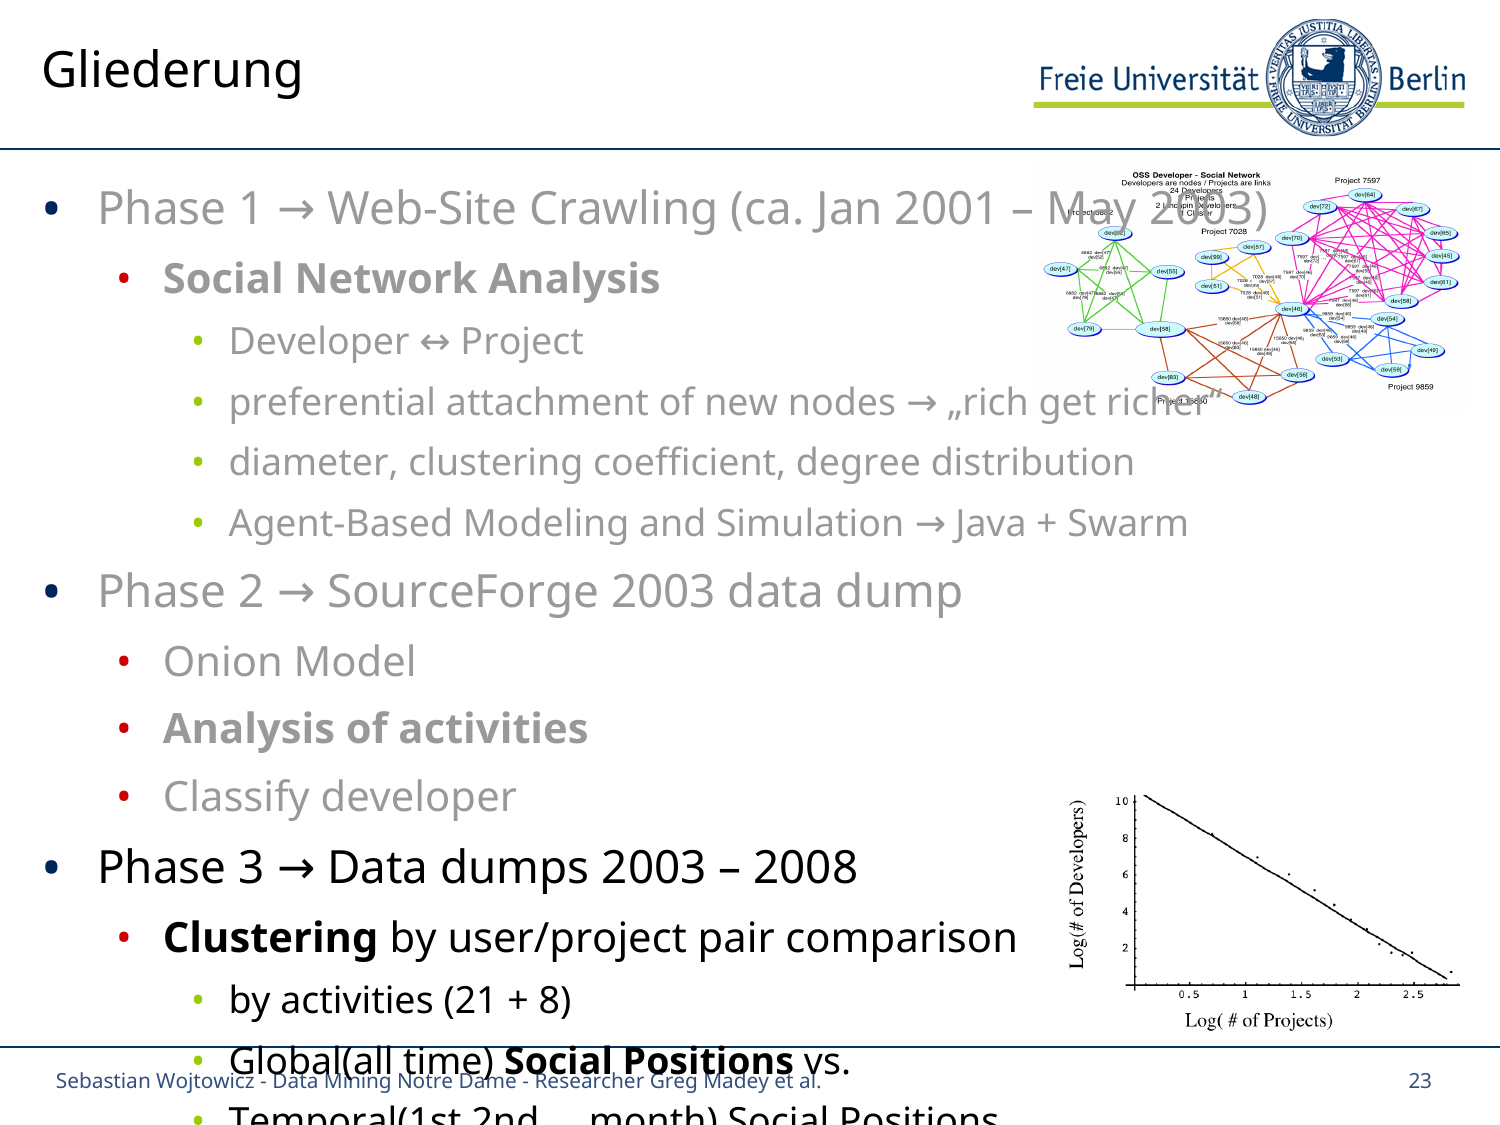

# Gliederung
Phase 1 → Web-Site Crawling (ca. Jan 2001 – May 2003)
Social Network Analysis
Developer ↔ Project
preferential attachment of new nodes → „rich get richer“
diameter, clustering coefficient, degree distribution
Agent-Based Modeling and Simulation → Java + Swarm
Phase 2 → SourceForge 2003 data dump
Onion Model
Analysis of activities
Classify developer
Phase 3 → Data dumps 2003 – 2008
Clustering by user/project pair comparison
by activities (21 + 8)
Global(all time) Social Positions vs.
Temporal(1st,2nd,... month) Social Positions
Sebastian Wojtowicz - Data Mining Notre Dame - Researcher Greg Madey et al.
23